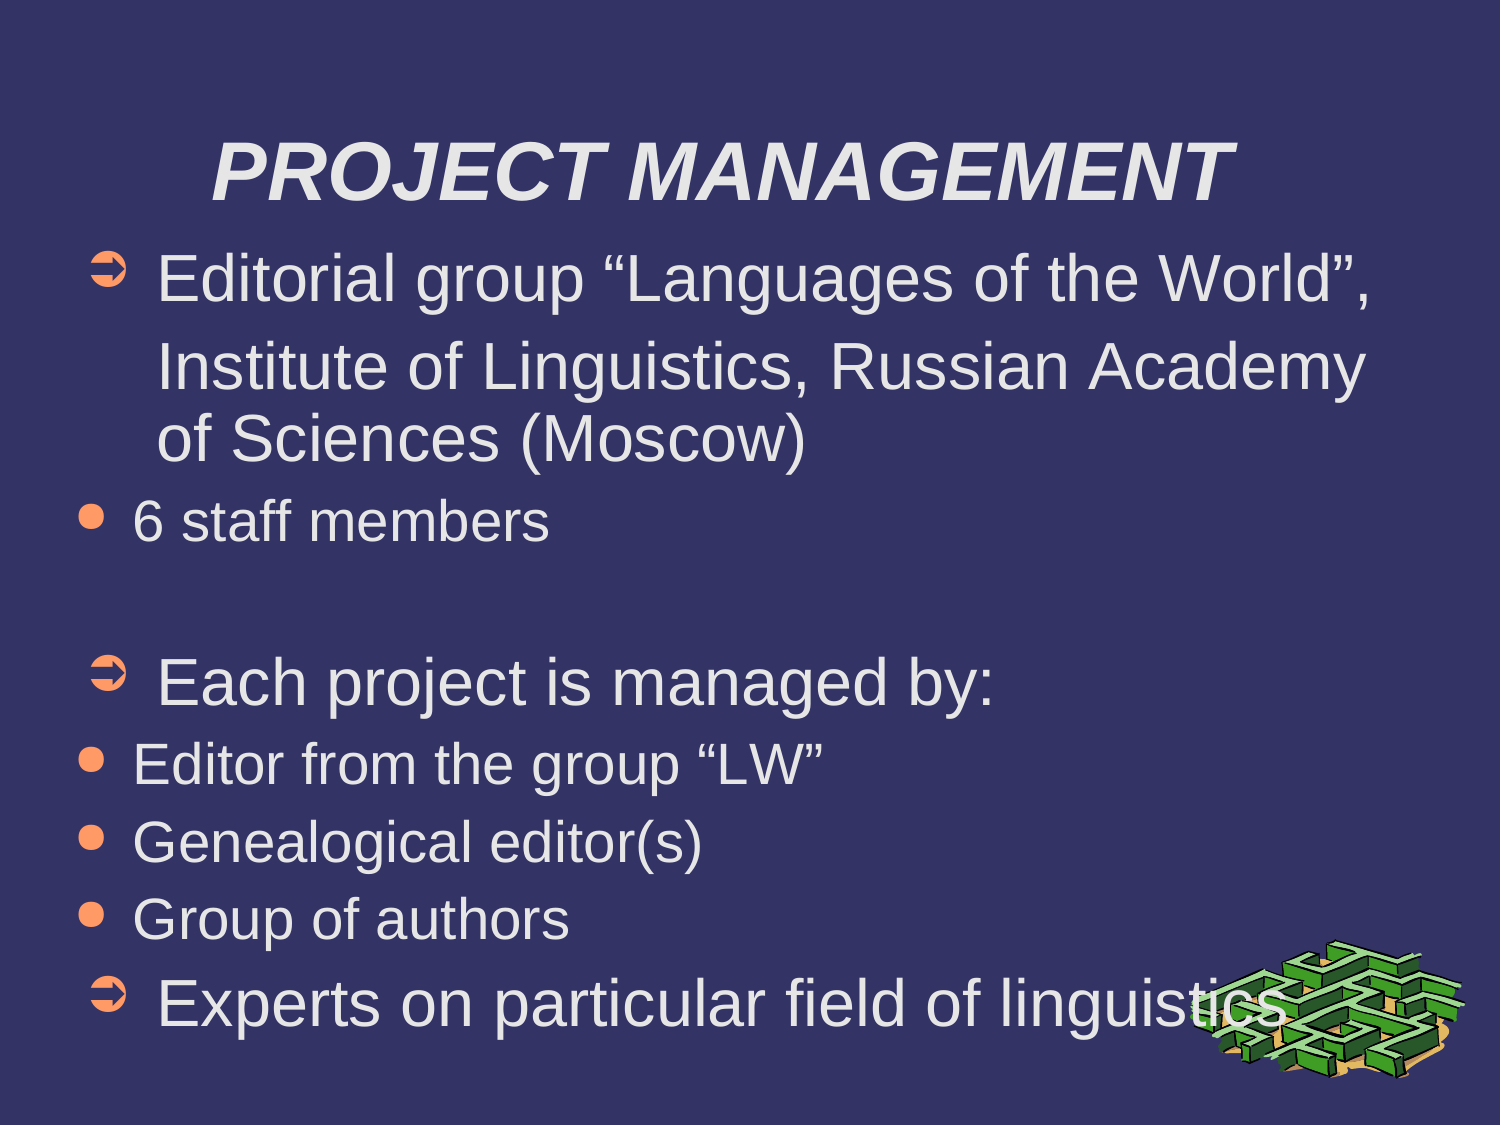

# PROJECT MANAGEMENT
Editorial group “Languages of the World”,
Institute of Linguistics, Russian Academy of Sciences (Moscow)
6 staff members
Each project is managed by:
Editor from the group “LW”
Genealogical editor(s)
Group of authors
Experts on particular field of linguistics